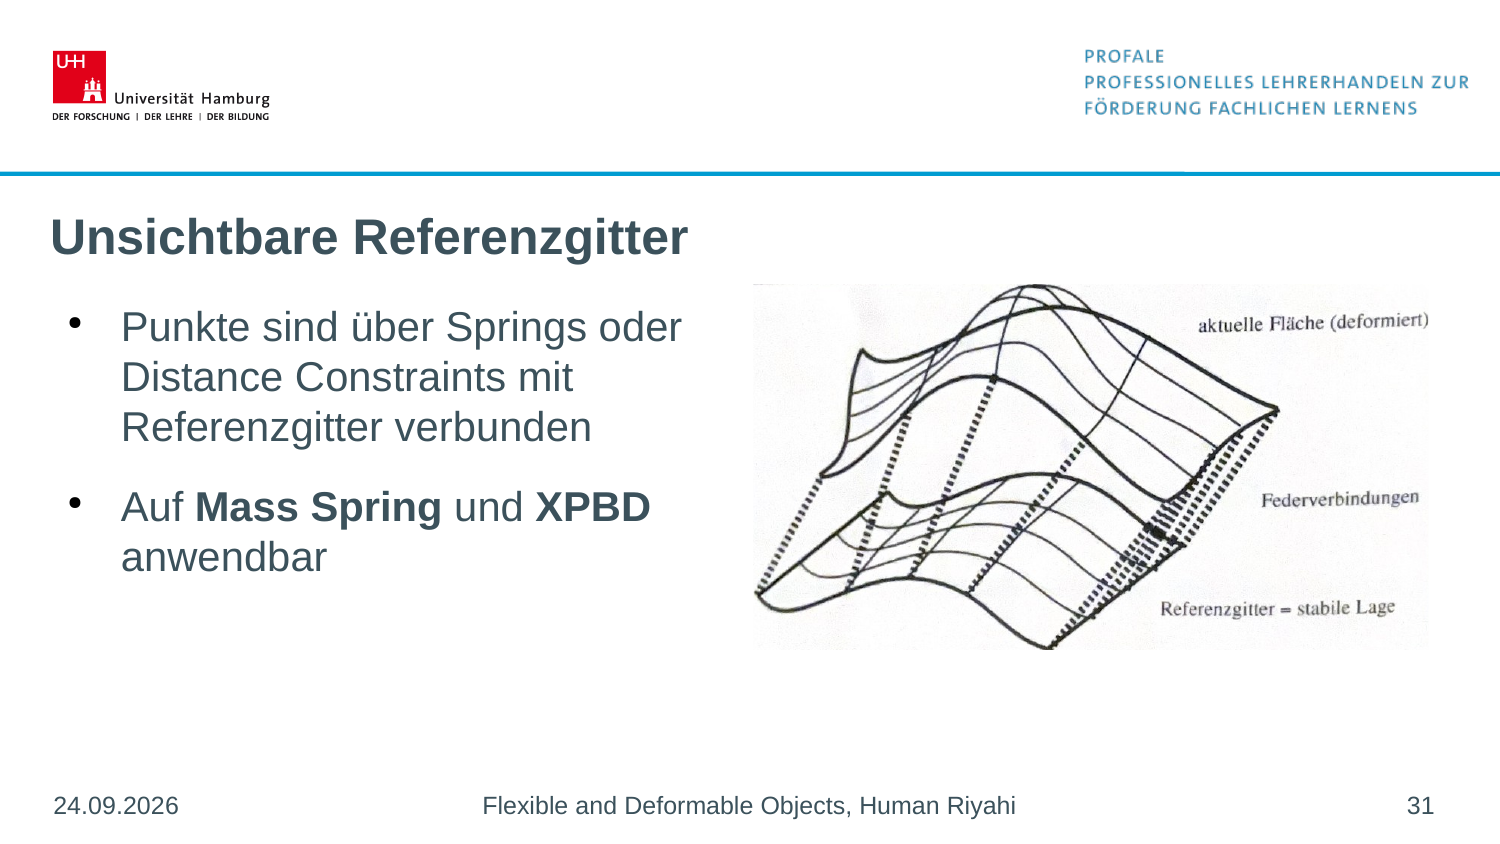

Quelle: basically dieses jellycar video und das f dai buch
Wenn Zeit bleibt, durch eigene Abbildung ersetzen
# Unsichtbare Referenzgitter
Punkte sind über Springs oder Distance Constraints mit Referenzgitter verbunden
Auf Mass Spring und XPBD anwendbar
Flexible and Deformable Objects, Human Riyahi